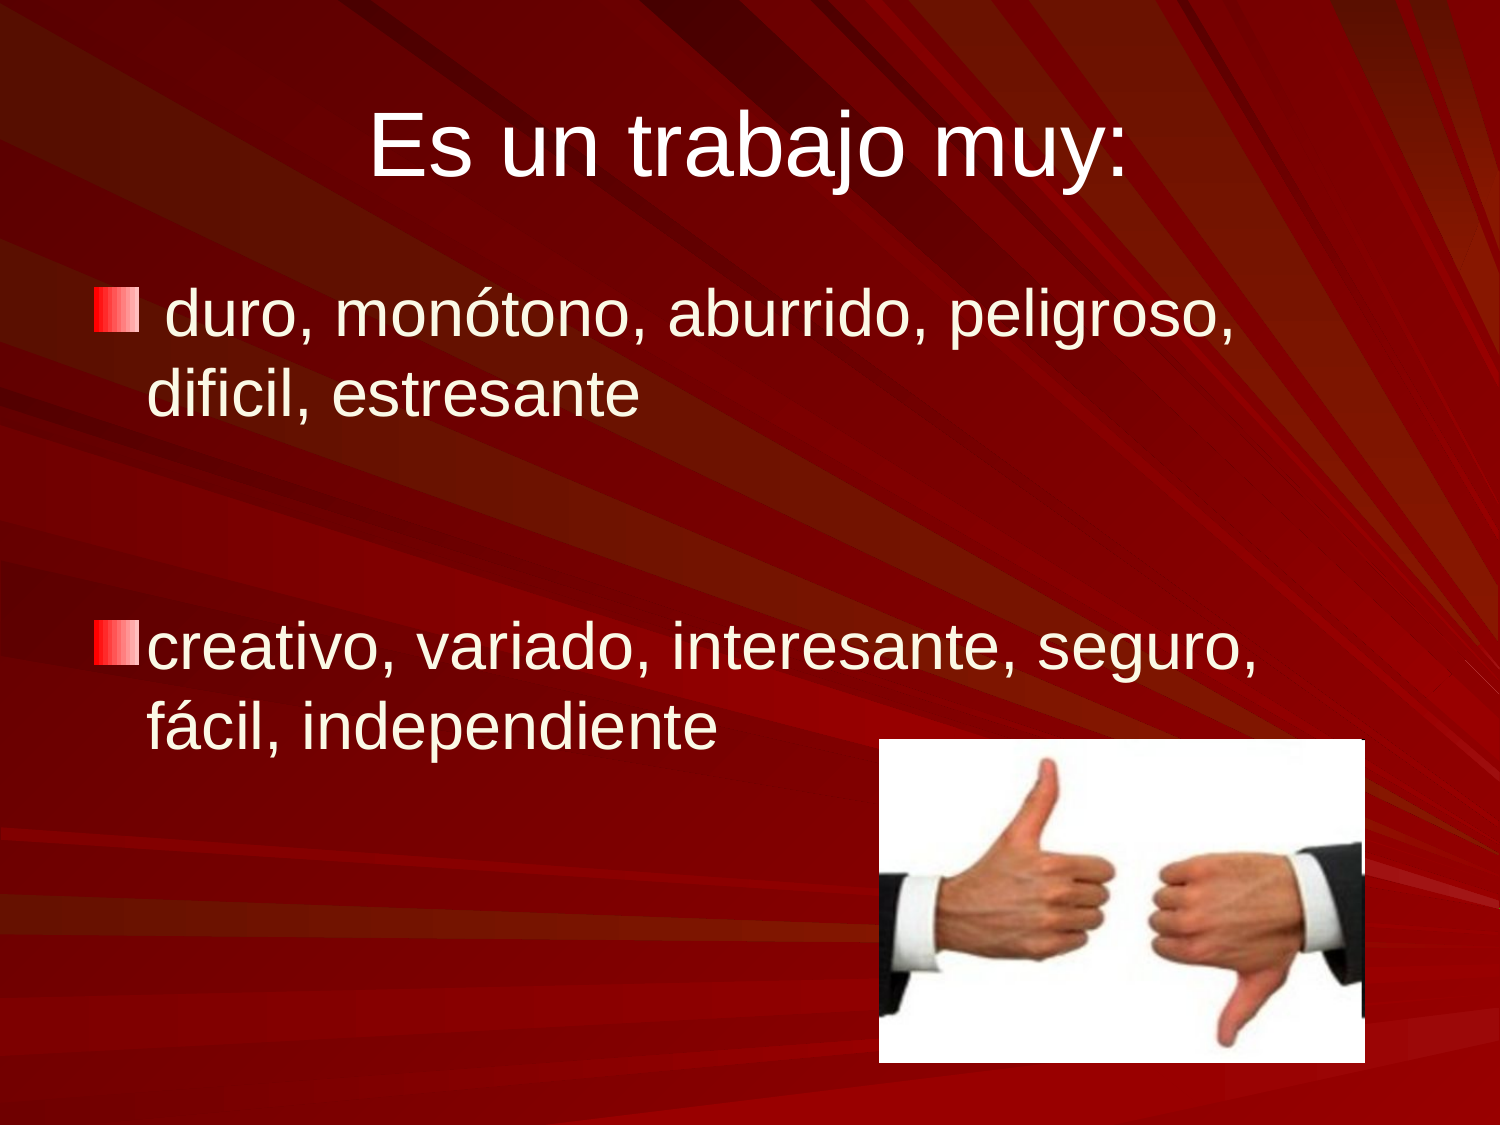

# Es un trabajo muy:
 duro, monótono, aburrido, peligroso, dificil, estresante
creativo, variado, interesante, seguro, fácil, independiente